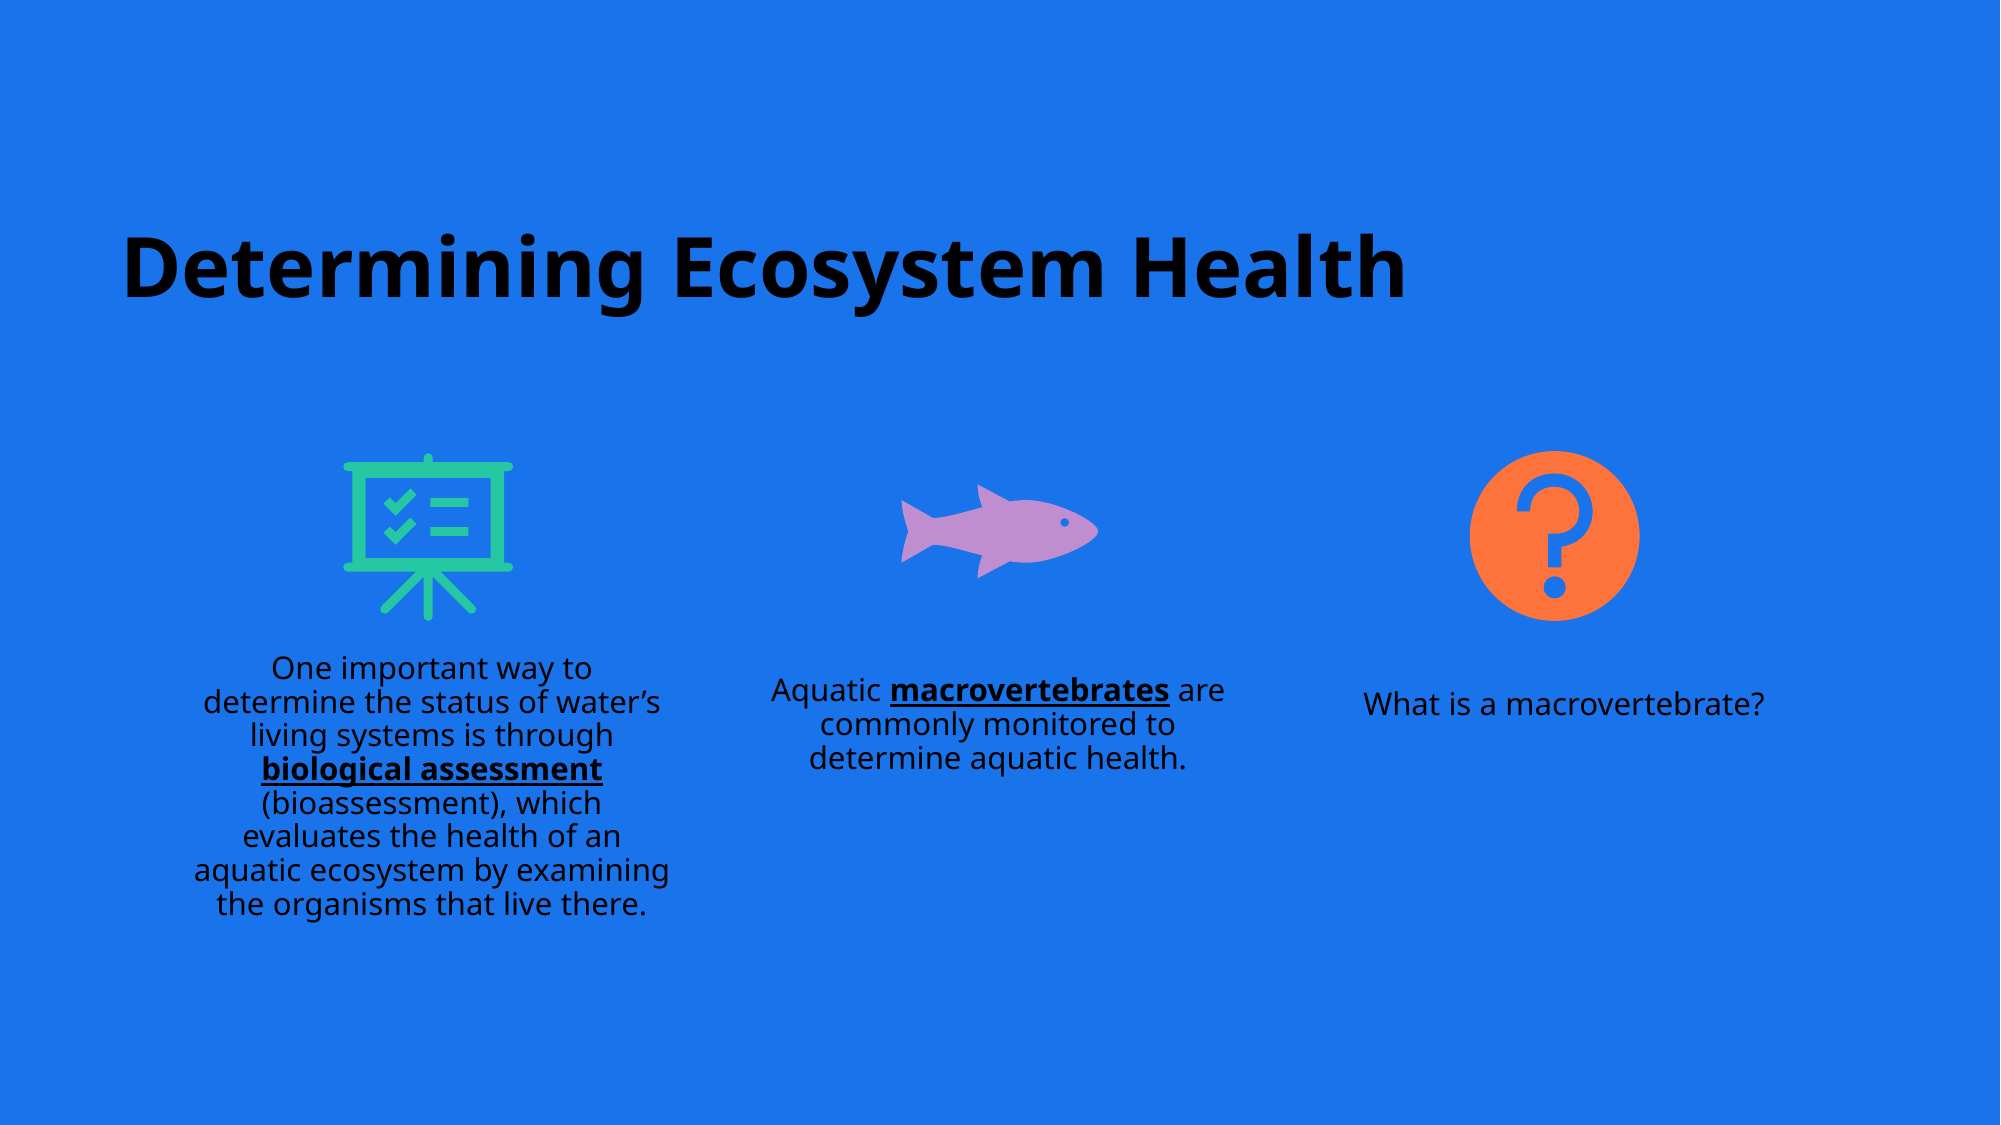

# Determining Ecosystem Health
One important way to determine the status of water’s living systems is through biological assessment (bioassessment), which evaluates the health of an aquatic ecosystem by examining the organisms that live there.
Aquatic macrovertebrates are commonly monitored to determine aquatic health.
What is a macrovertebrate?